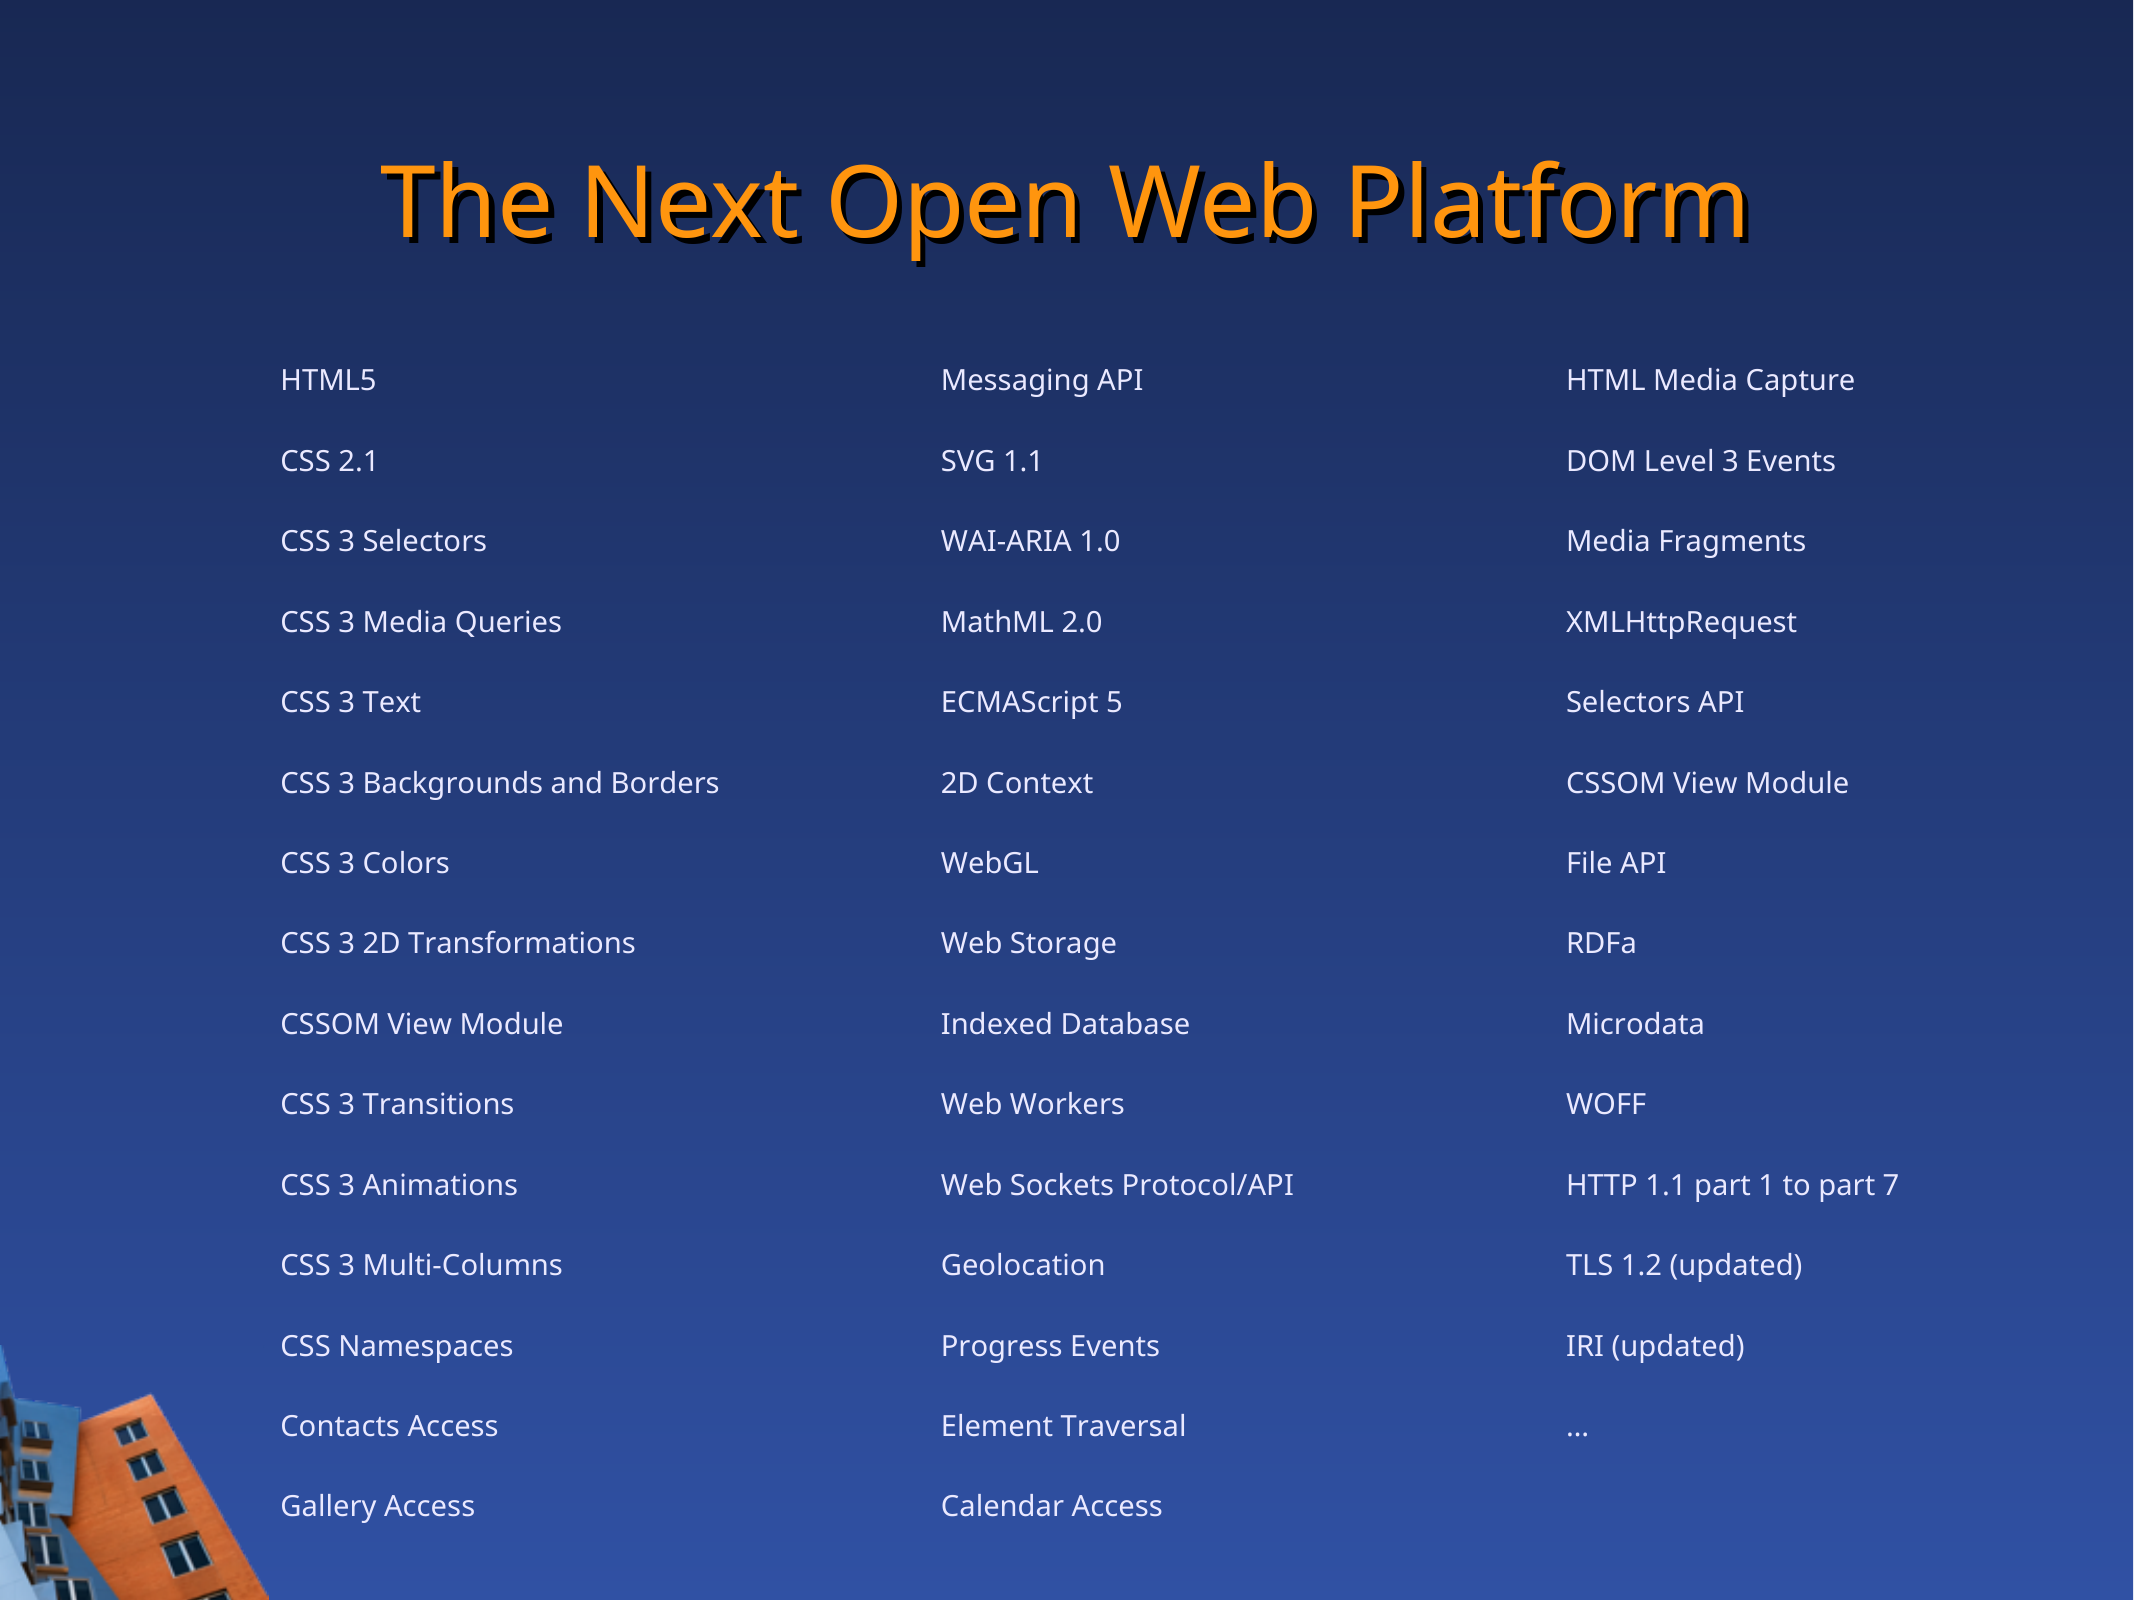

# The Next Open Web Platform
HTML5
CSS 2.1
CSS 3 Selectors
CSS 3 Media Queries
CSS 3 Text
CSS 3 Backgrounds and Borders
CSS 3 Colors
CSS 3 2D Transformations
CSSOM View Module
CSS 3 Transitions
CSS 3 Animations
CSS 3 Multi-Columns
CSS Namespaces
Contacts Access
Gallery Access
Messaging API
SVG 1.1
WAI-ARIA 1.0
MathML 2.0
ECMAScript 5
2D Context
WebGL
Web Storage
Indexed Database
Web Workers
Web Sockets Protocol/API
Geolocation
Progress Events
Element Traversal
Calendar Access
HTML Media Capture
DOM Level 3 Events
Media Fragments
XMLHttpRequest
Selectors API
CSSOM View Module
File API
RDFa
Microdata
WOFF
HTTP 1.1 part 1 to part 7
TLS 1.2 (updated)
IRI (updated)
…